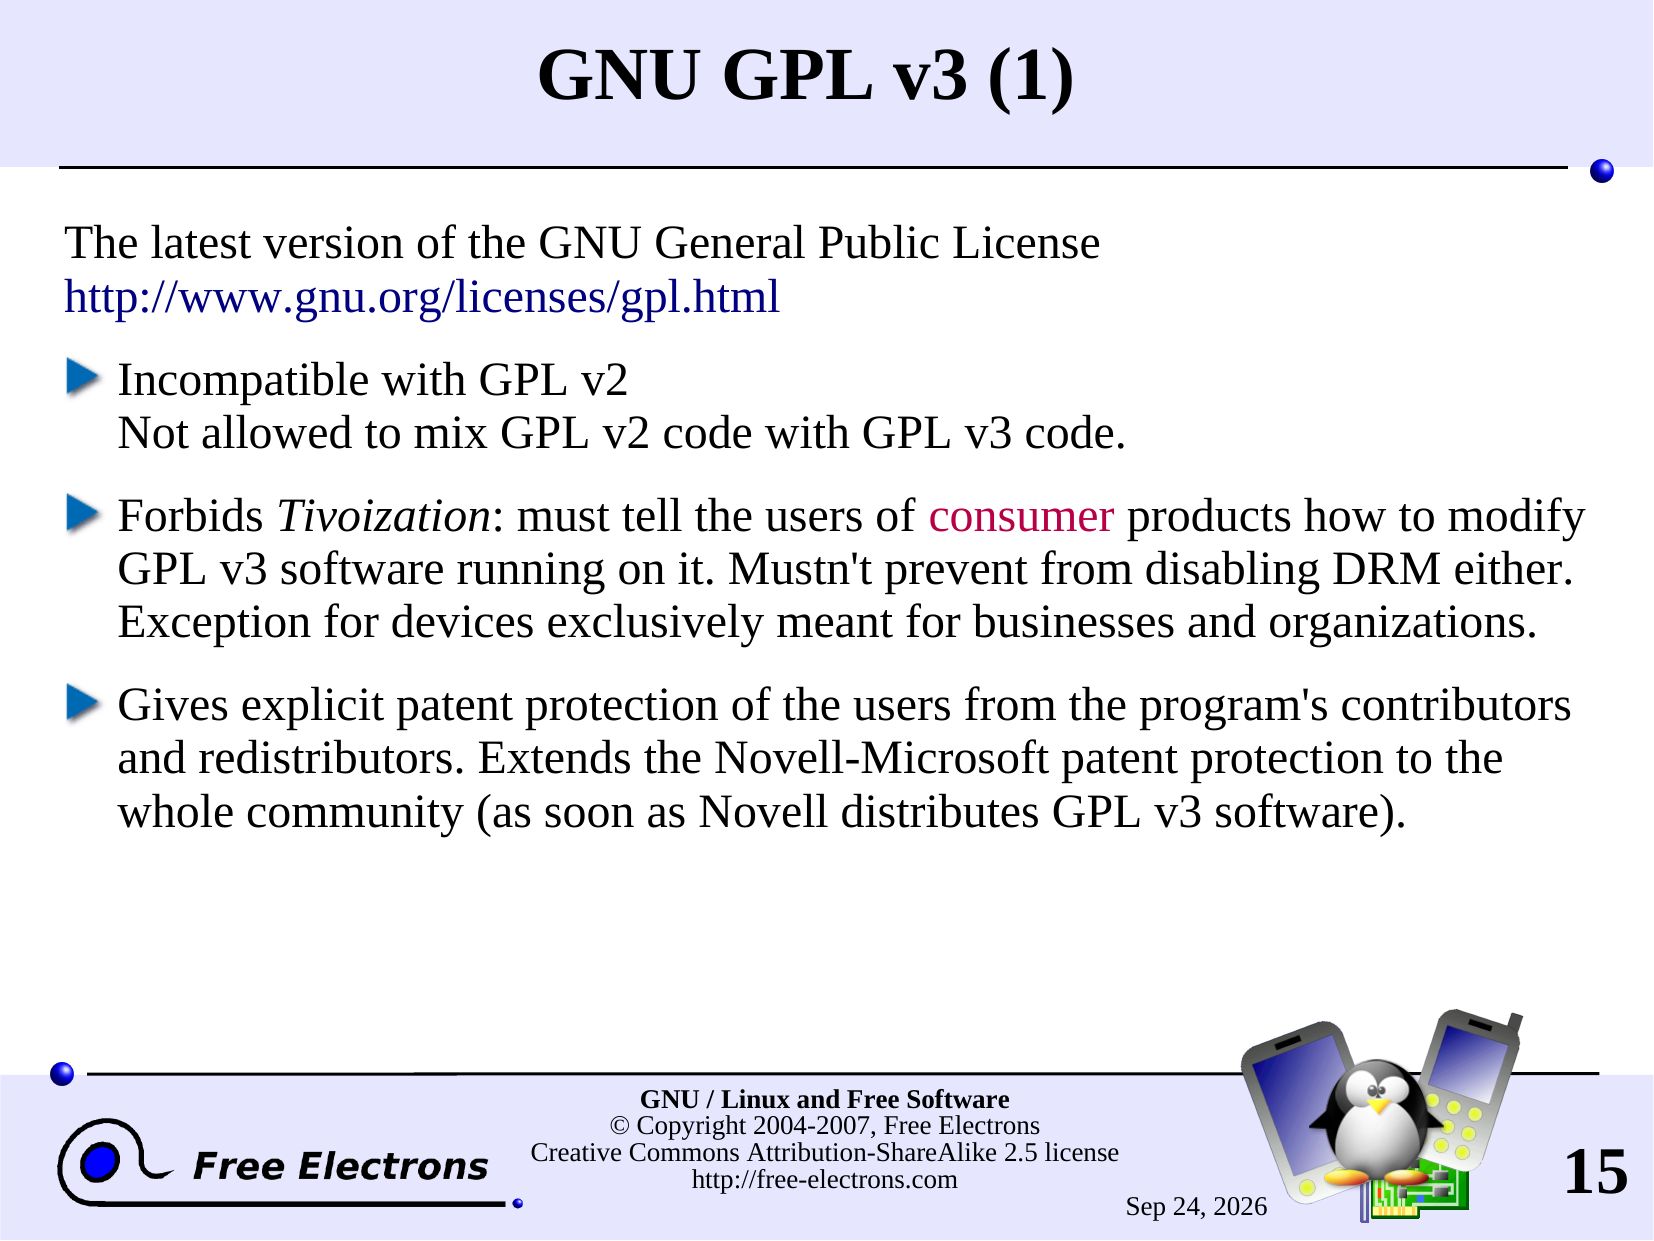

# GNU GPL v3 (1)
The latest version of the GNU General Public License
http://www.gnu.org/licenses/gpl.html
Incompatible with GPL v2
Not allowed to mix GPL v2 code with GPL v3 code.
Forbids Tivoization: must tell the users of consumer products how to modify GPL v3 software running on it. Mustn't prevent from disabling DRM either. Exception for devices exclusively meant for businesses and organizations.
Gives explicit patent protection of the users from the program's contributors and redistributors. Extends the Novell-Microsoft patent protection to the whole community (as soon as Novell distributes GPL v3 software).